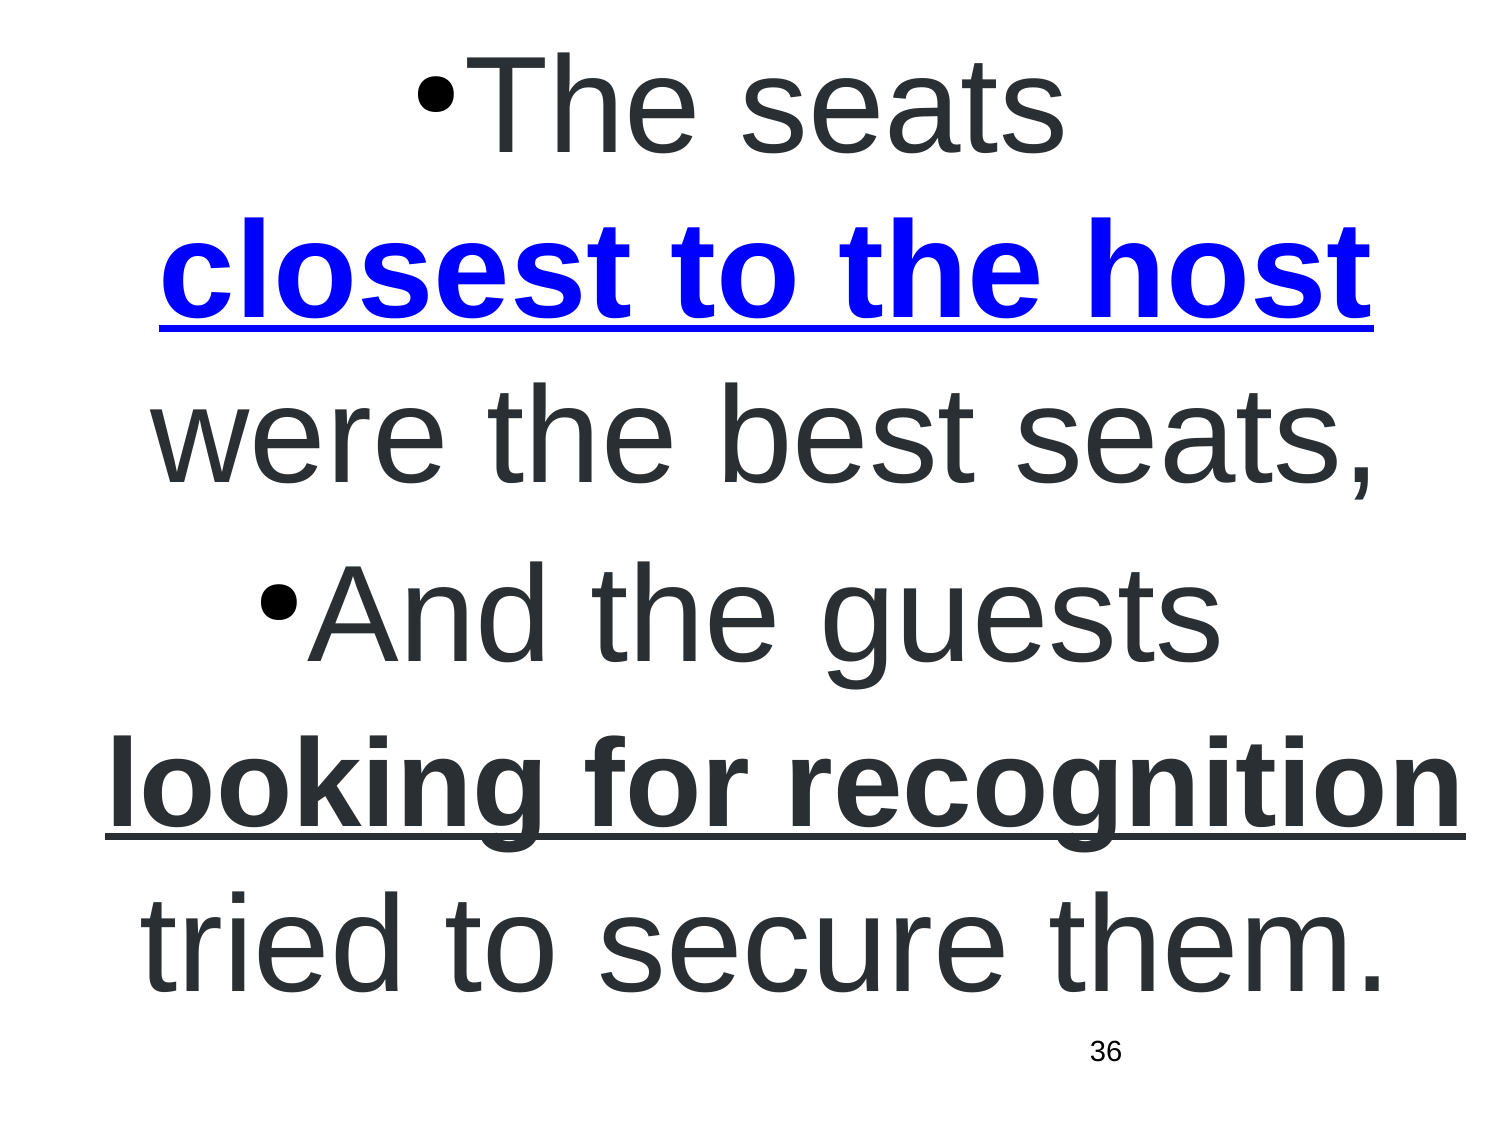

# The seats closest to the host were the best seats,
And the guests
looking for recognition tried to secure them.
36